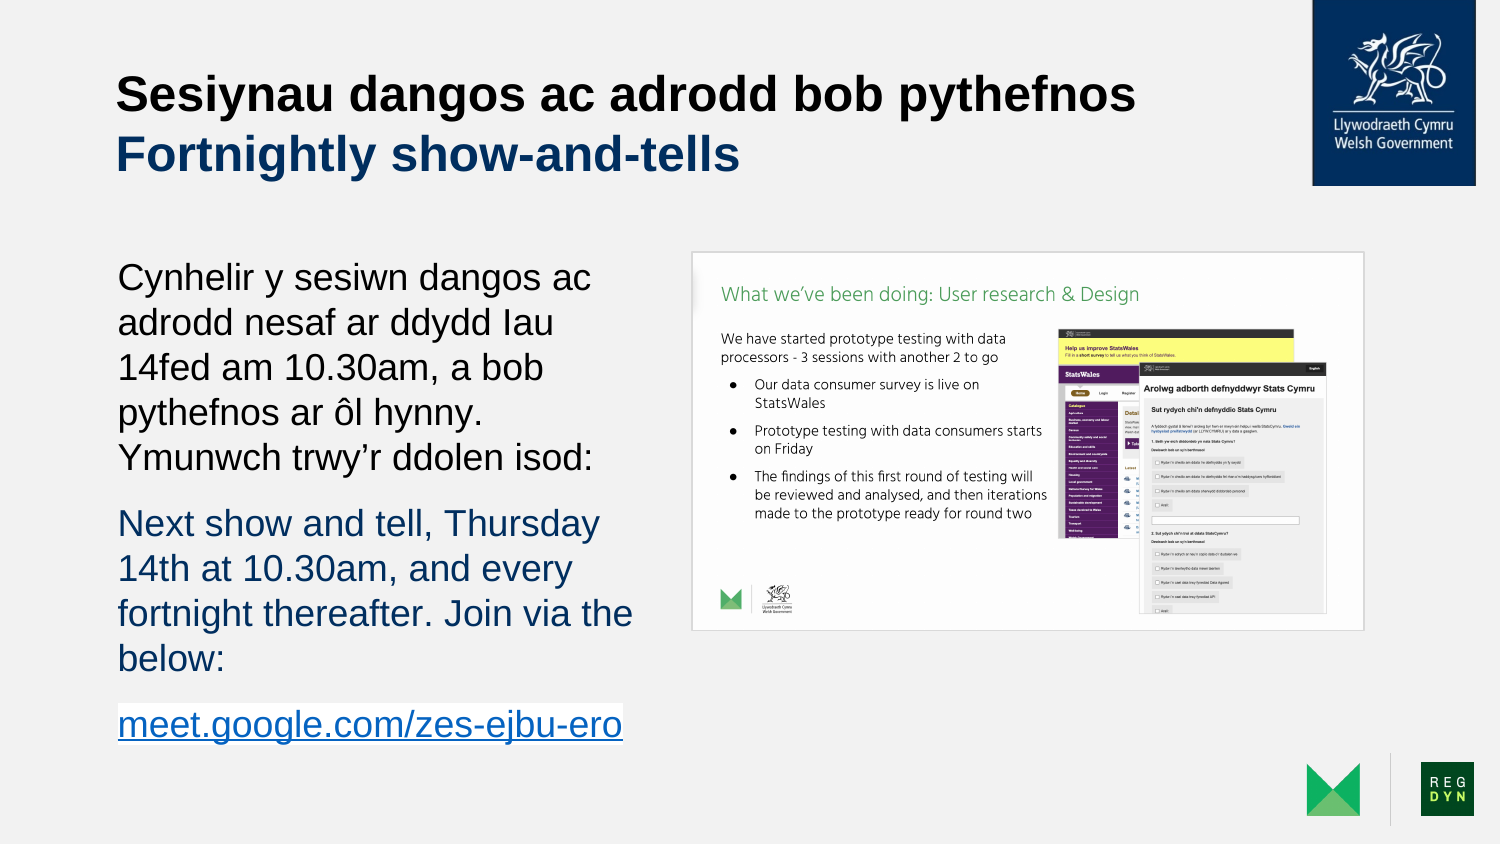

Sesiynau dangos ac adrodd bob pythefnos
Fortnightly show-and-tells
# Cynhelir y sesiwn dangos ac adrodd nesaf ar ddydd Iau 14fed am 10.30am, a bob pythefnos ar ôl hynny. Ymunwch trwy’r ddolen isod:
Next show and tell, Thursday 14th at 10.30am, and every fortnight thereafter. Join via the below:
meet.google.com/zes-ejbu-ero